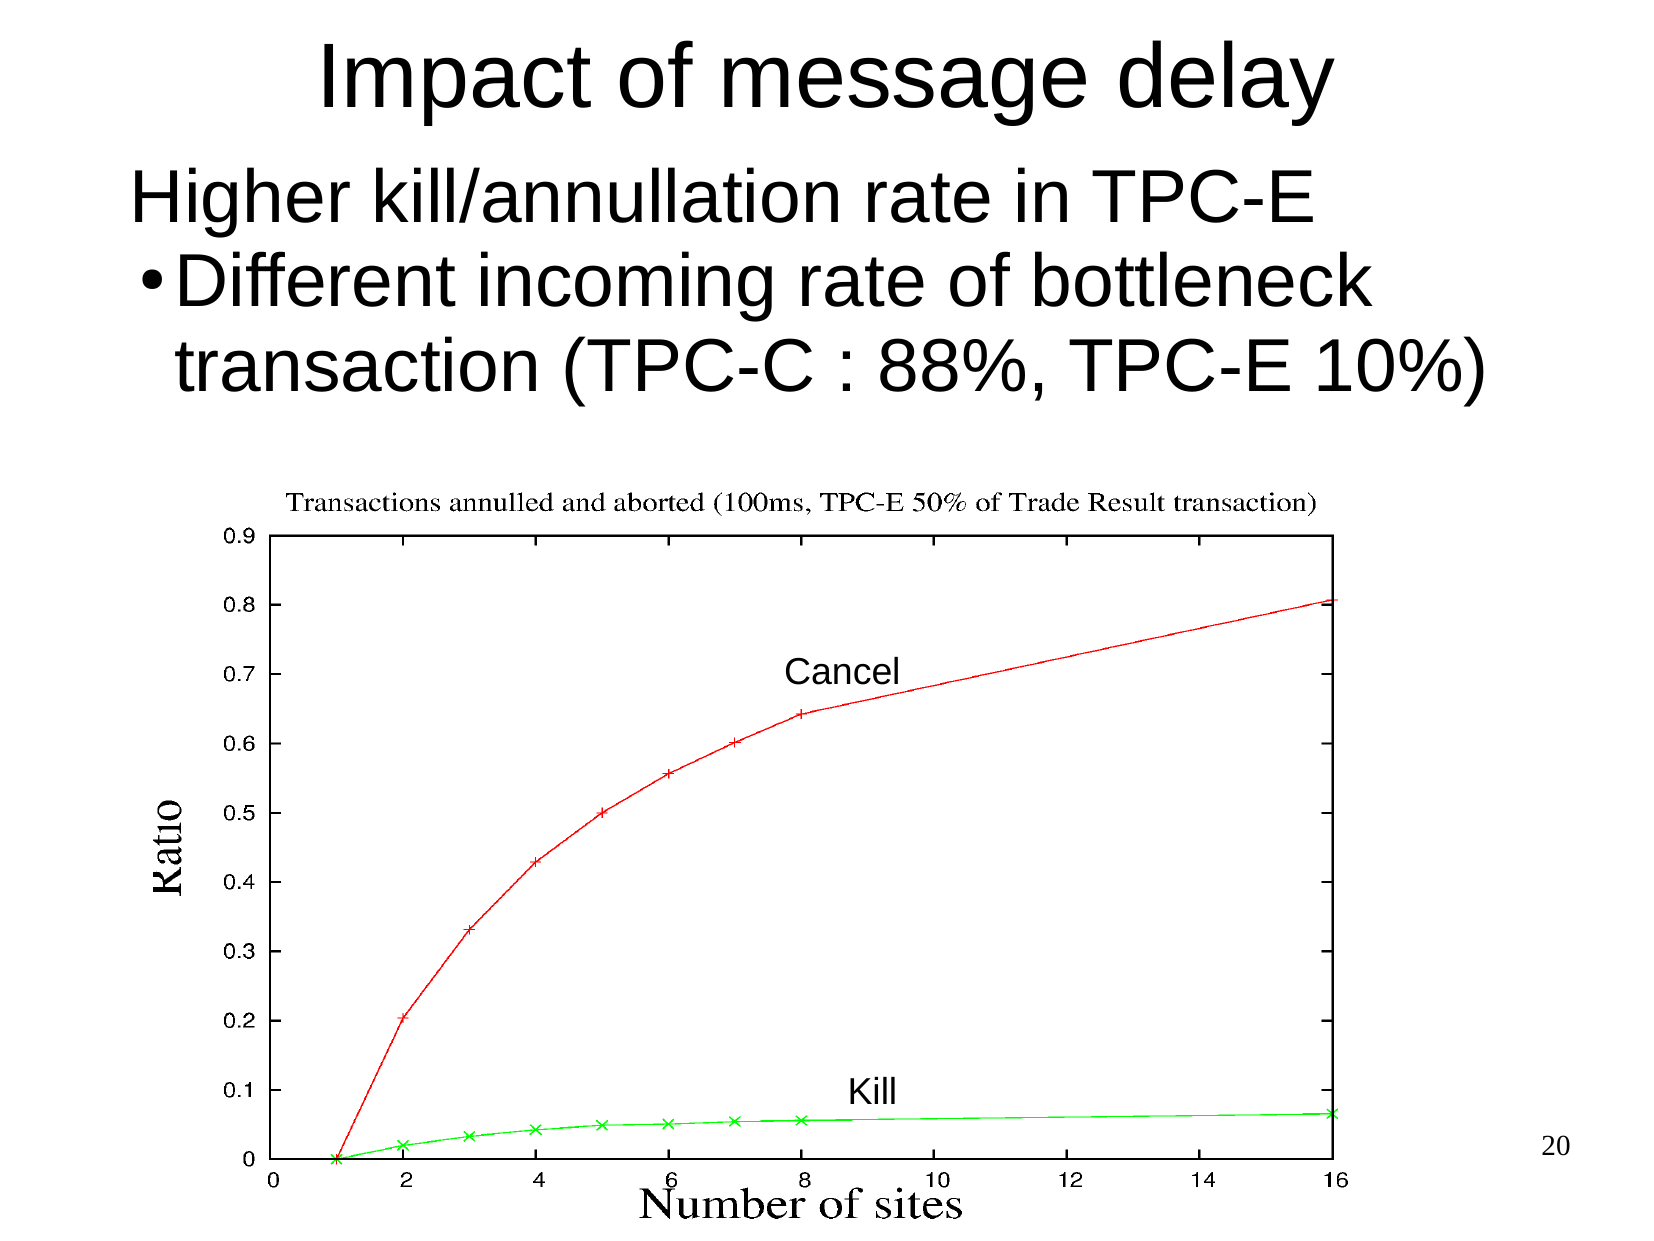

# Impact of message delay
Higher kill/annullation rate in TPC-E
Different incoming rate of bottleneck
transaction (TPC-C : 88%, TPC-E 10%)
Cancel
Kill
20